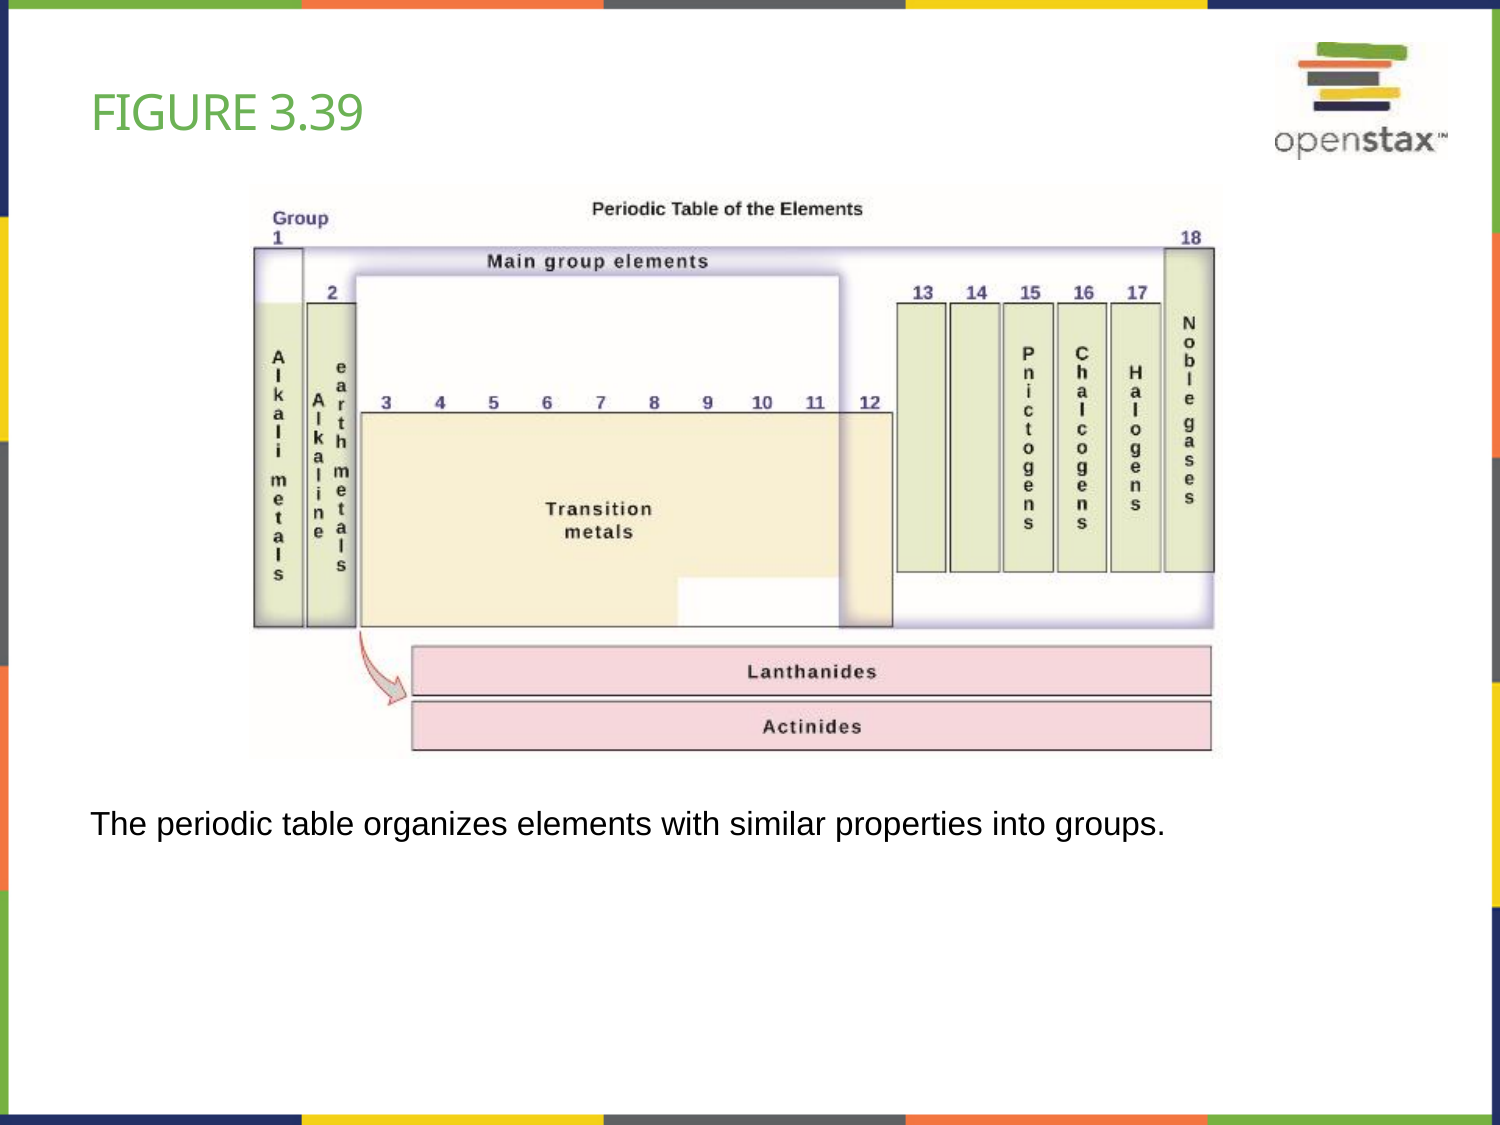

# Figure 3.39
The periodic table organizes elements with similar properties into groups.